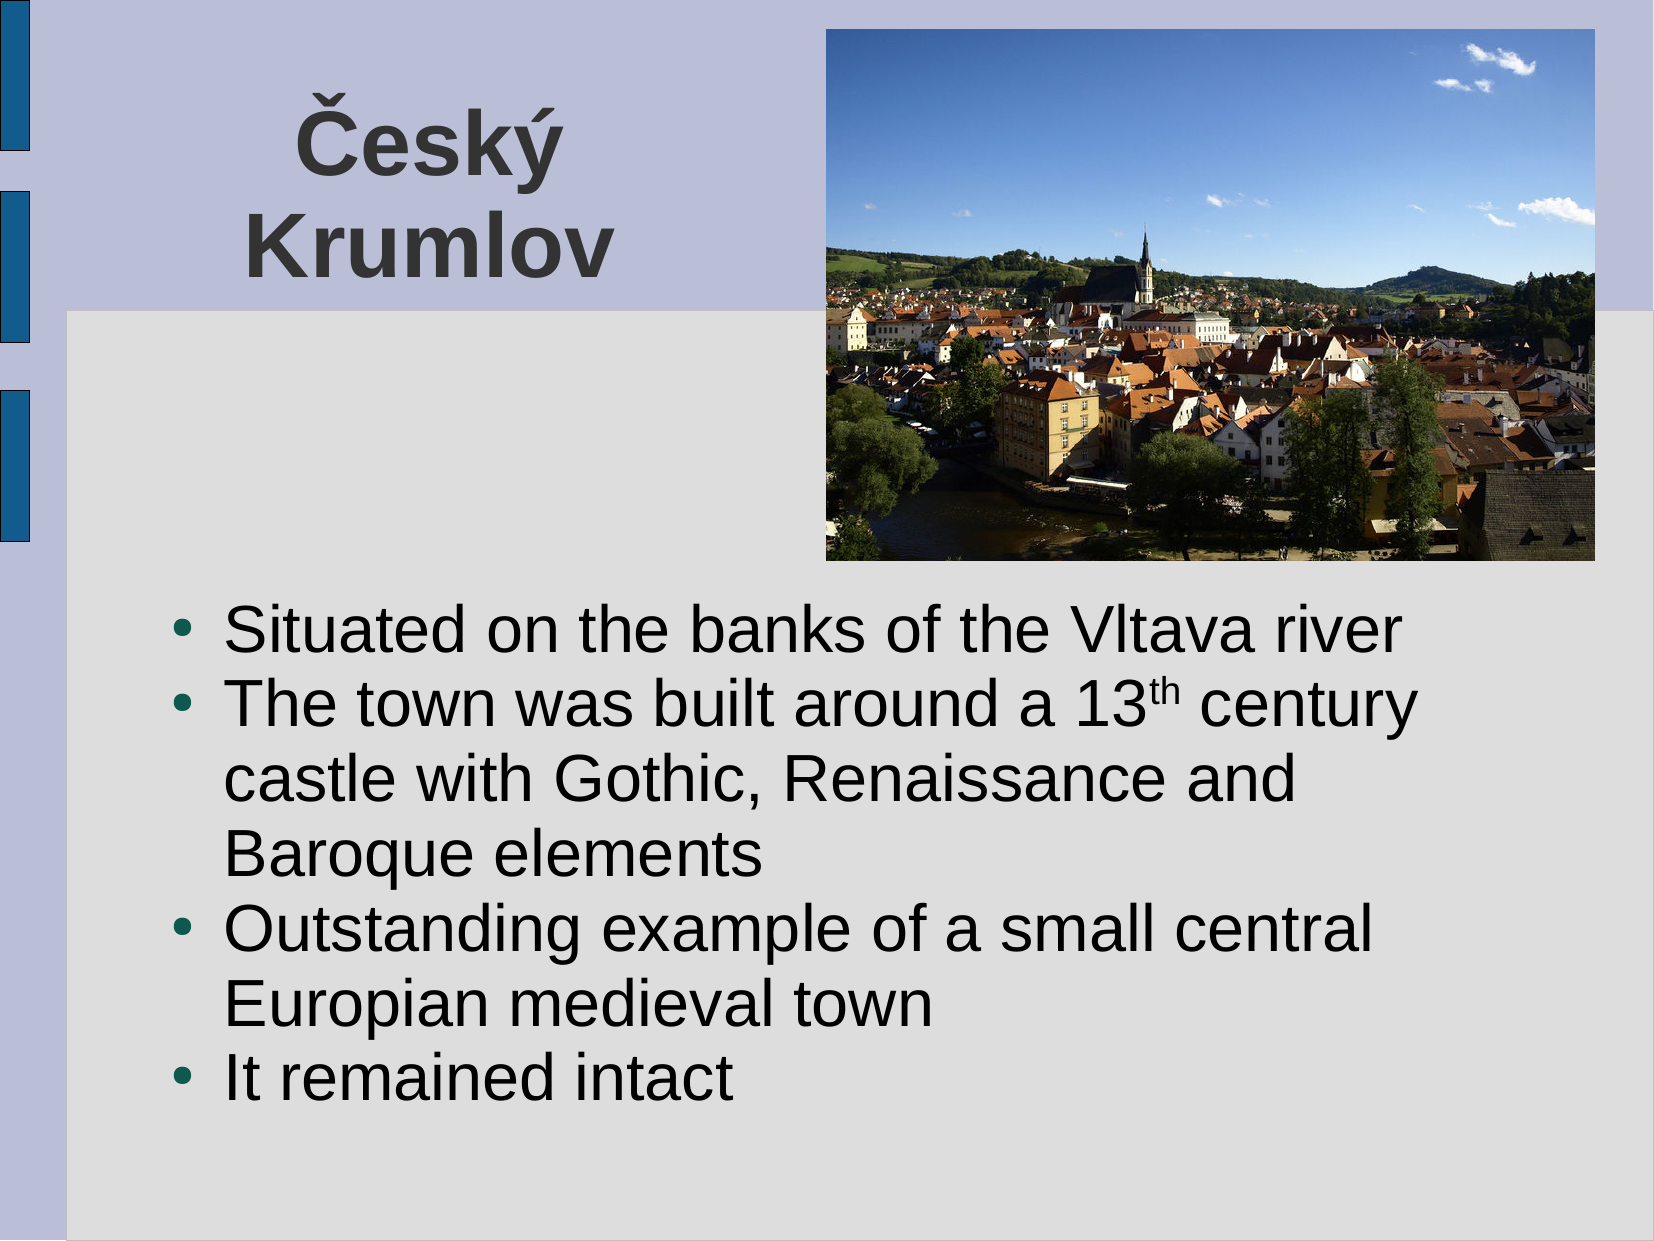

# Český Krumlov
Situated on the banks of the Vltava river
The town was built around a 13th century castle with Gothic, Renaissance and Baroque elements
Outstanding example of a small central Europian medieval town
It remained intact